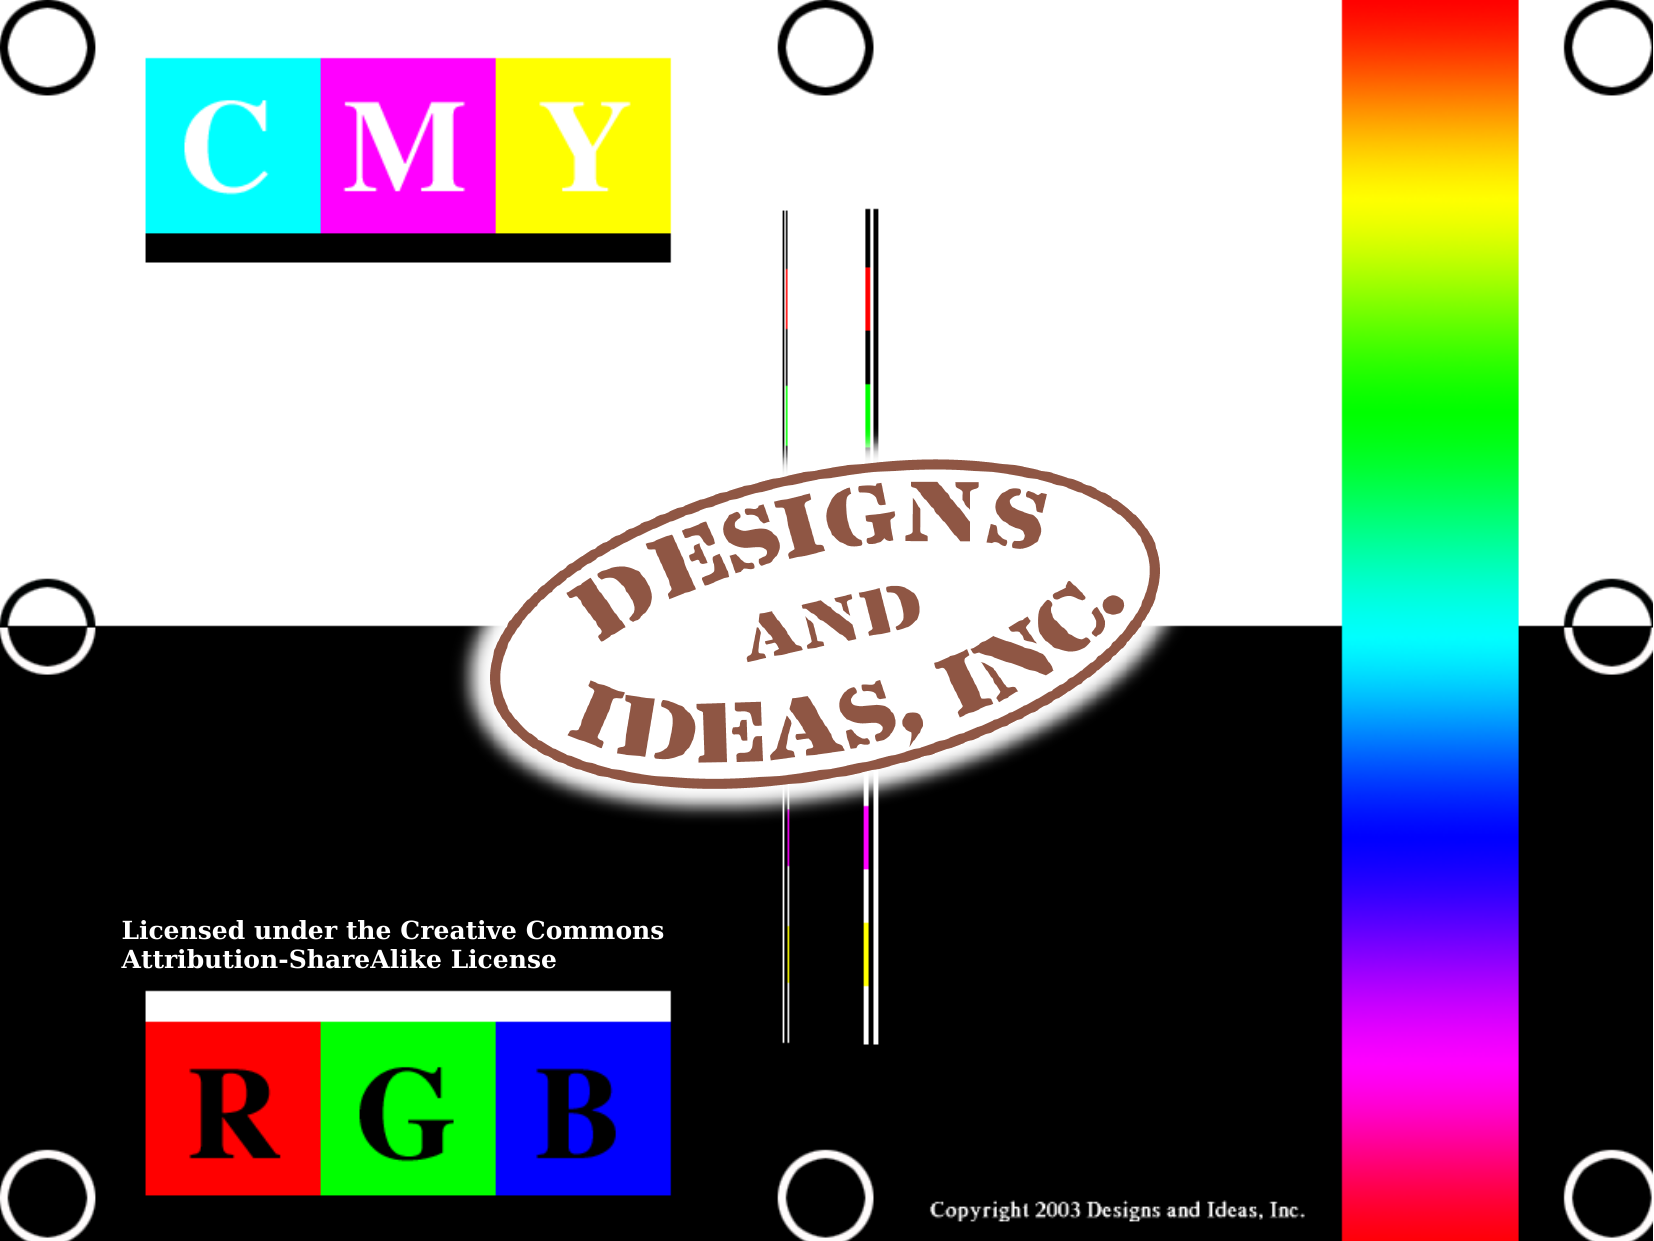

Licensed under the Creative Commons
Attribution-ShareAlike License